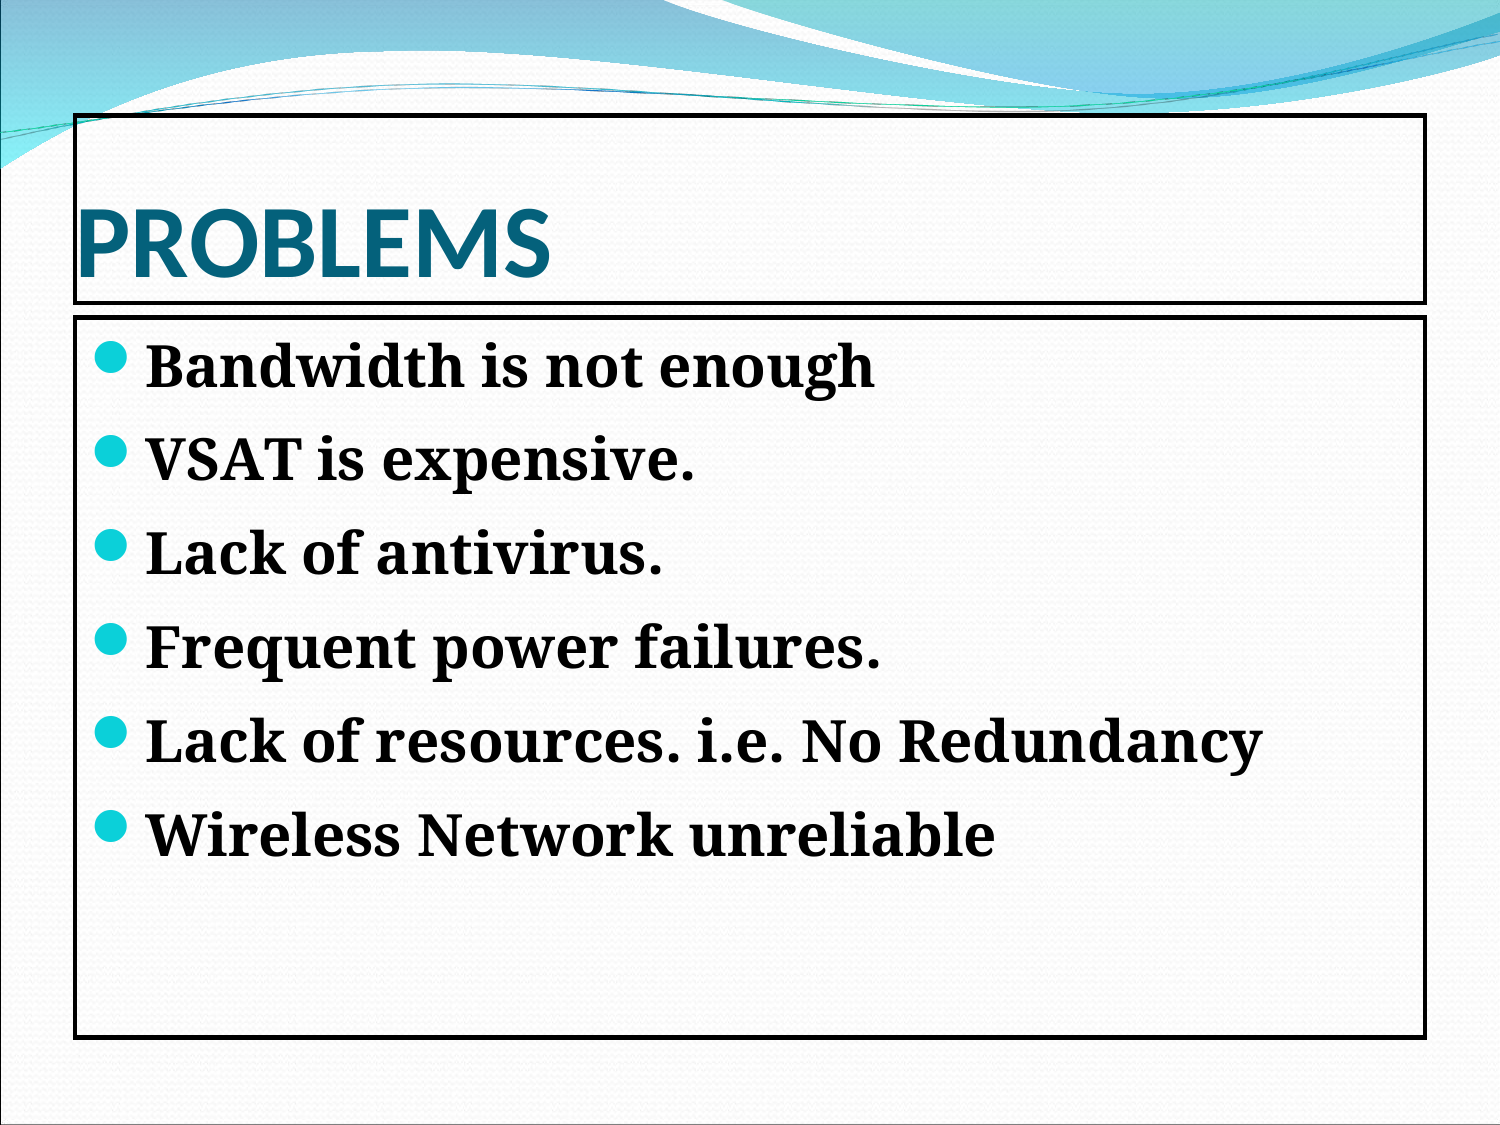

# PROBLEMS
Bandwidth is not enough
VSAT is expensive.
Lack of antivirus.
Frequent power failures.
Lack of resources. i.e. No Redundancy
Wireless Network unreliable